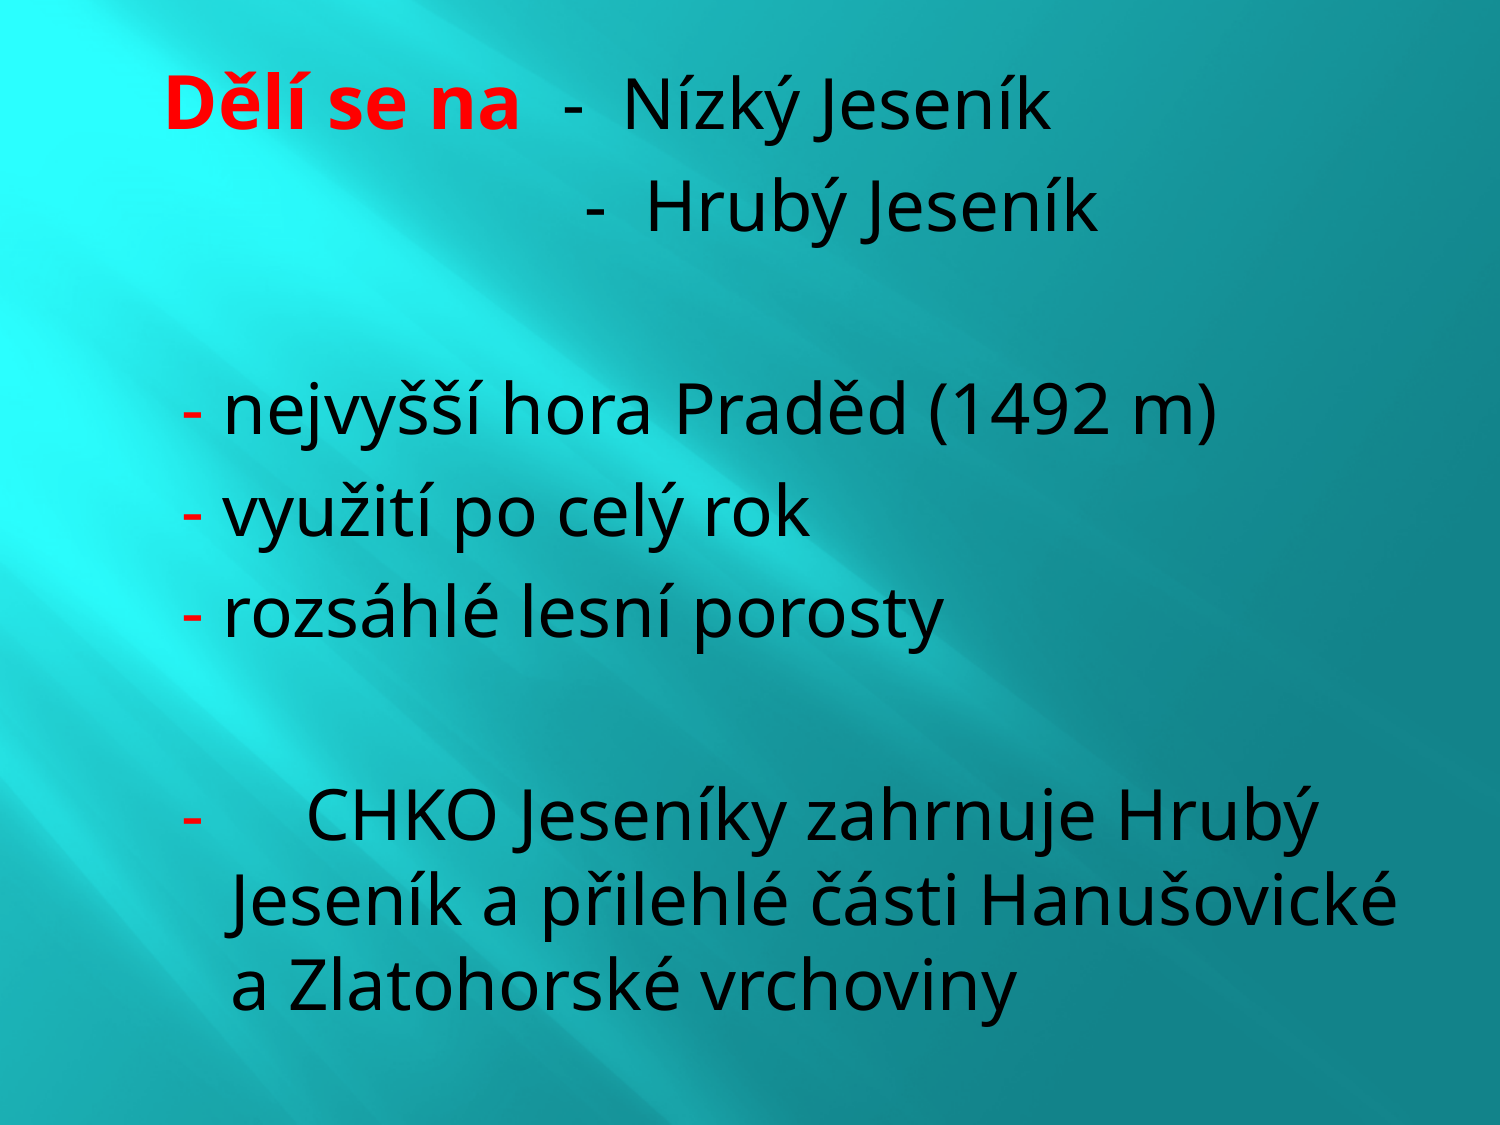

# Dělí se na - Nízký Jeseník
			 - Hrubý Jeseník
 - nejvyšší hora Praděd (1492 m)
 - využití po celý rok
 - rozsáhlé lesní porosty
 -	CHKO Jeseníky zahrnuje Hrubý Jeseník a přilehlé části Hanušovické a Zlatohorské vrchoviny